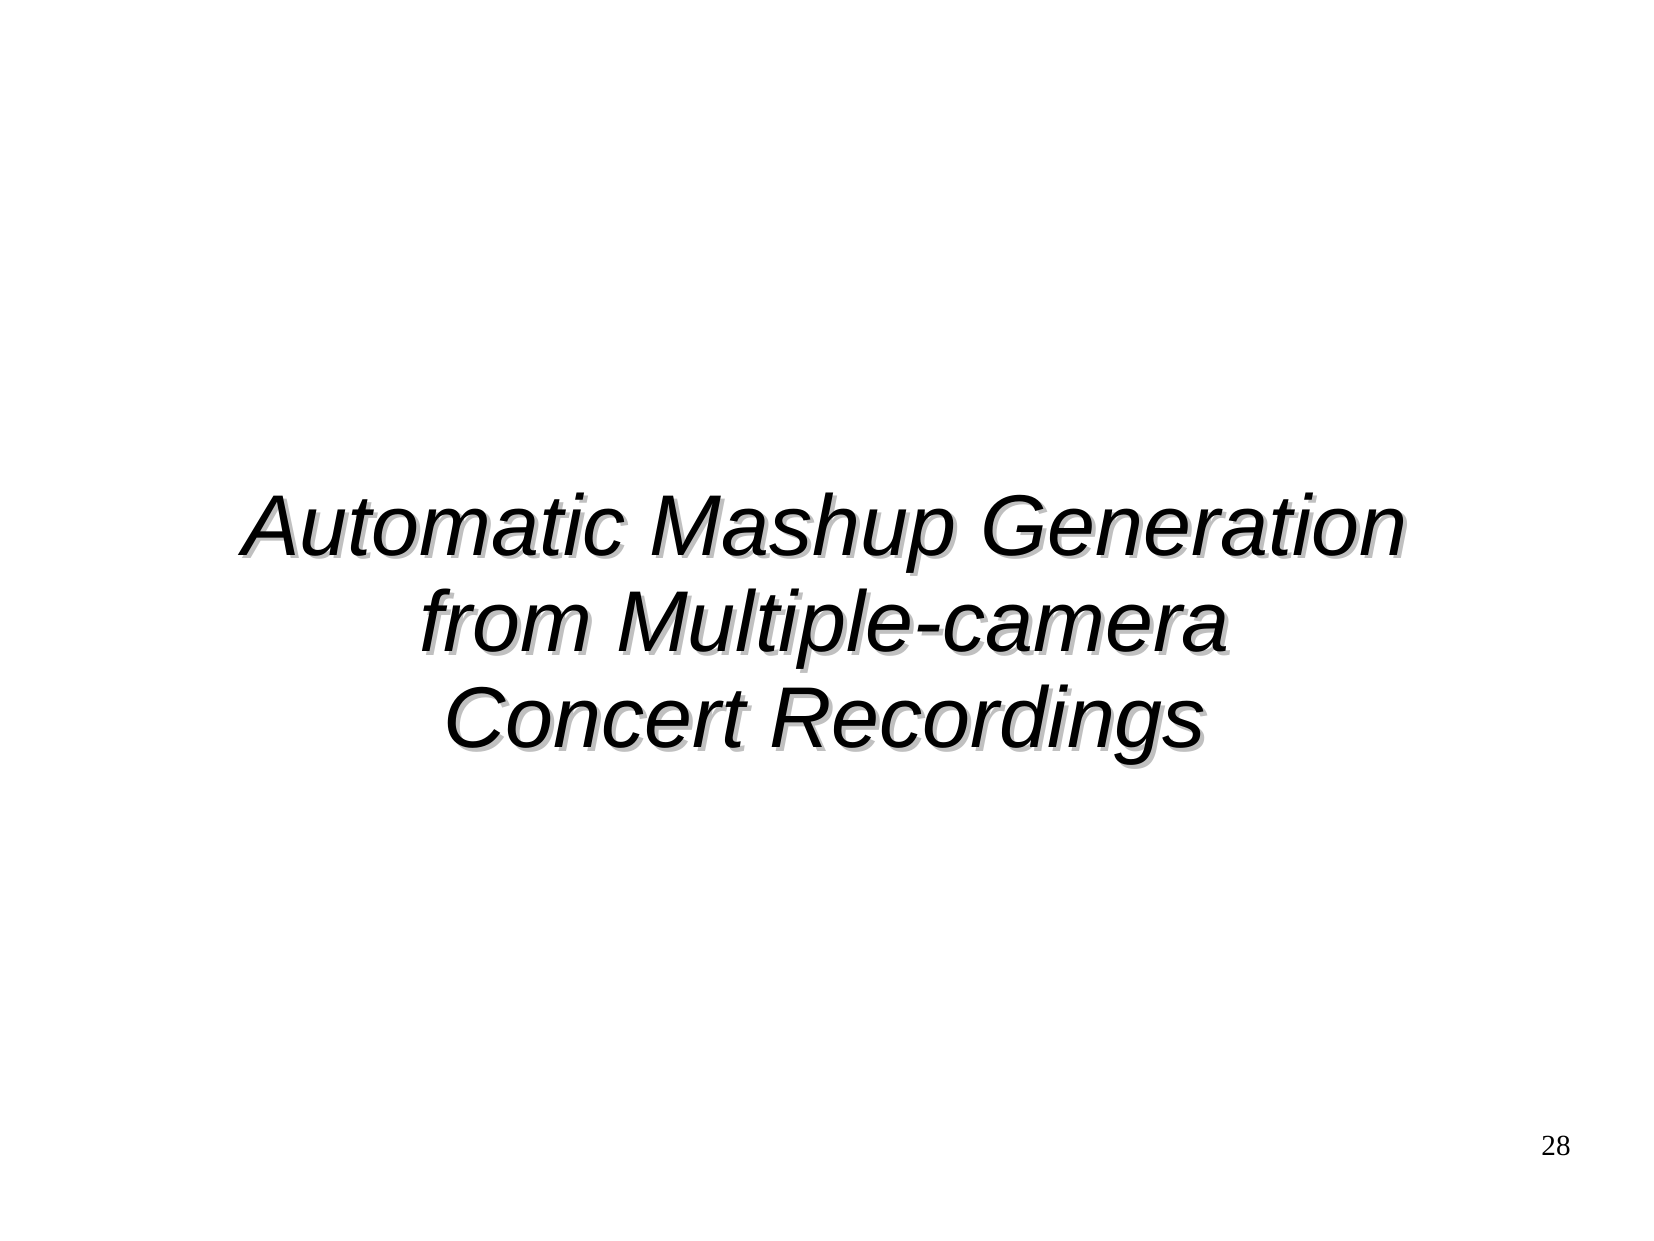

Automatic Mashup Generation from Multiple-camera
Concert Recordings
28